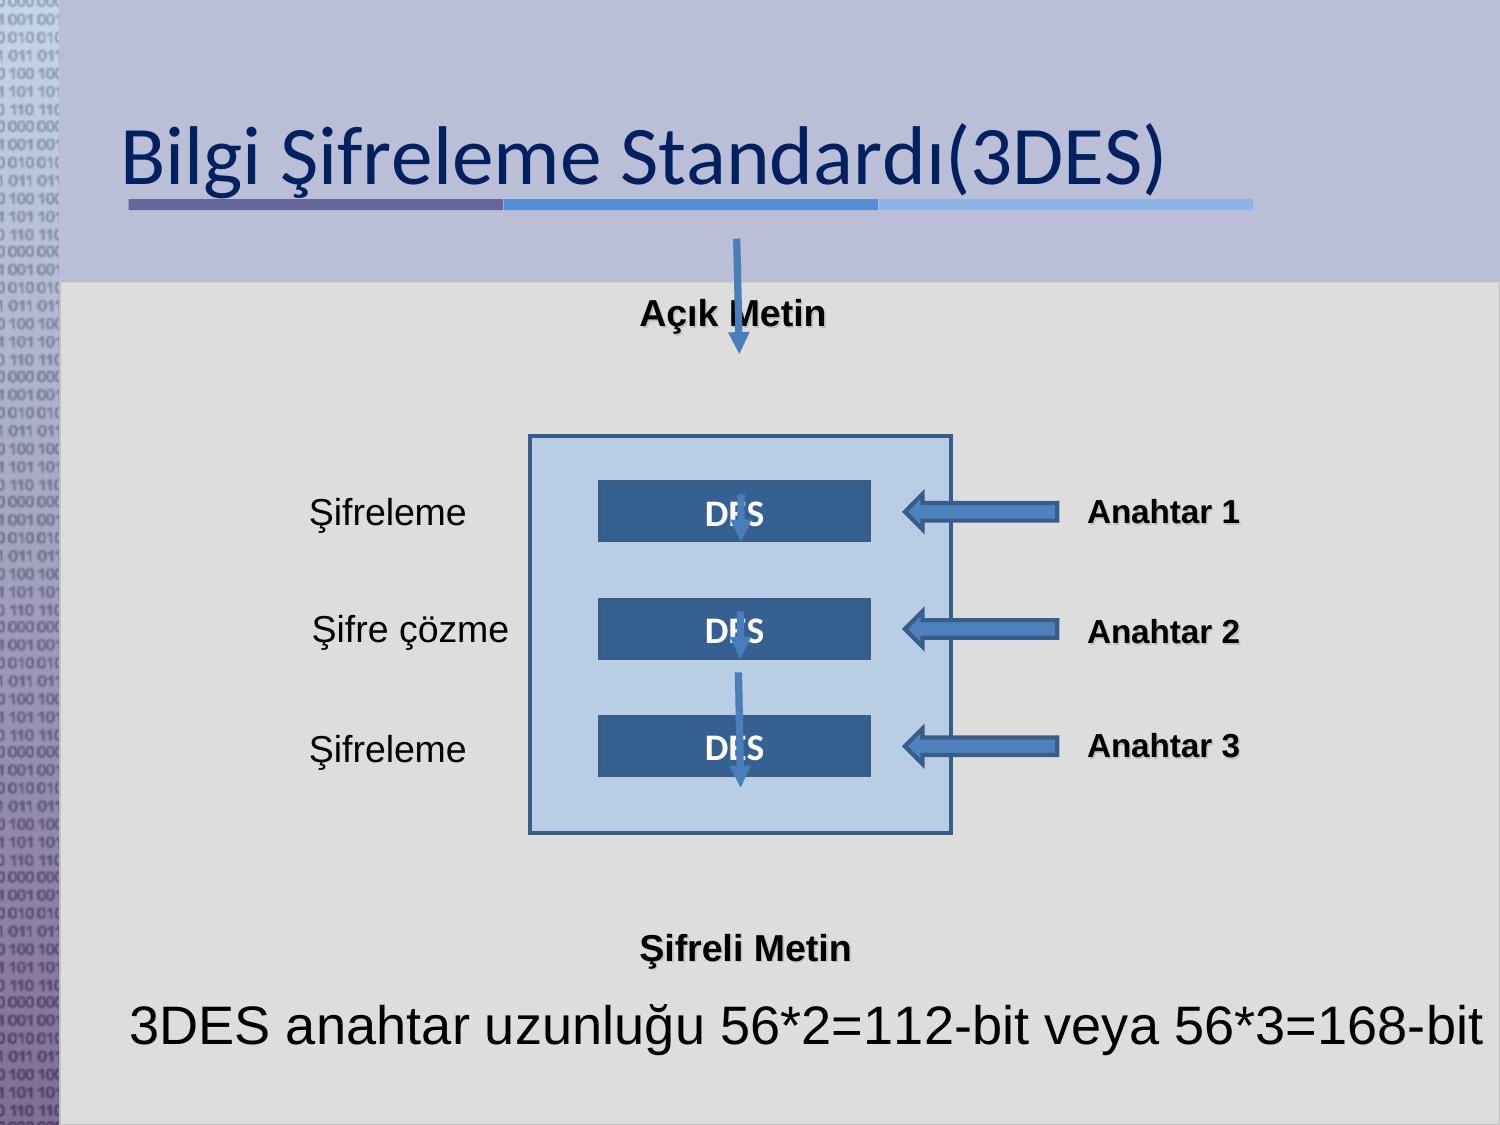

Bilgi Şifreleme Standardı(3DES)
Açık Metin
DES
DES
DES
Şifreleme
Anahtar 1
Şifre çözme
Anahtar 2
Şifreleme
Anahtar 3
Şifreli Metin
3DES anahtar uzunluğu 56*2=112-bit veya 56*3=168-bit